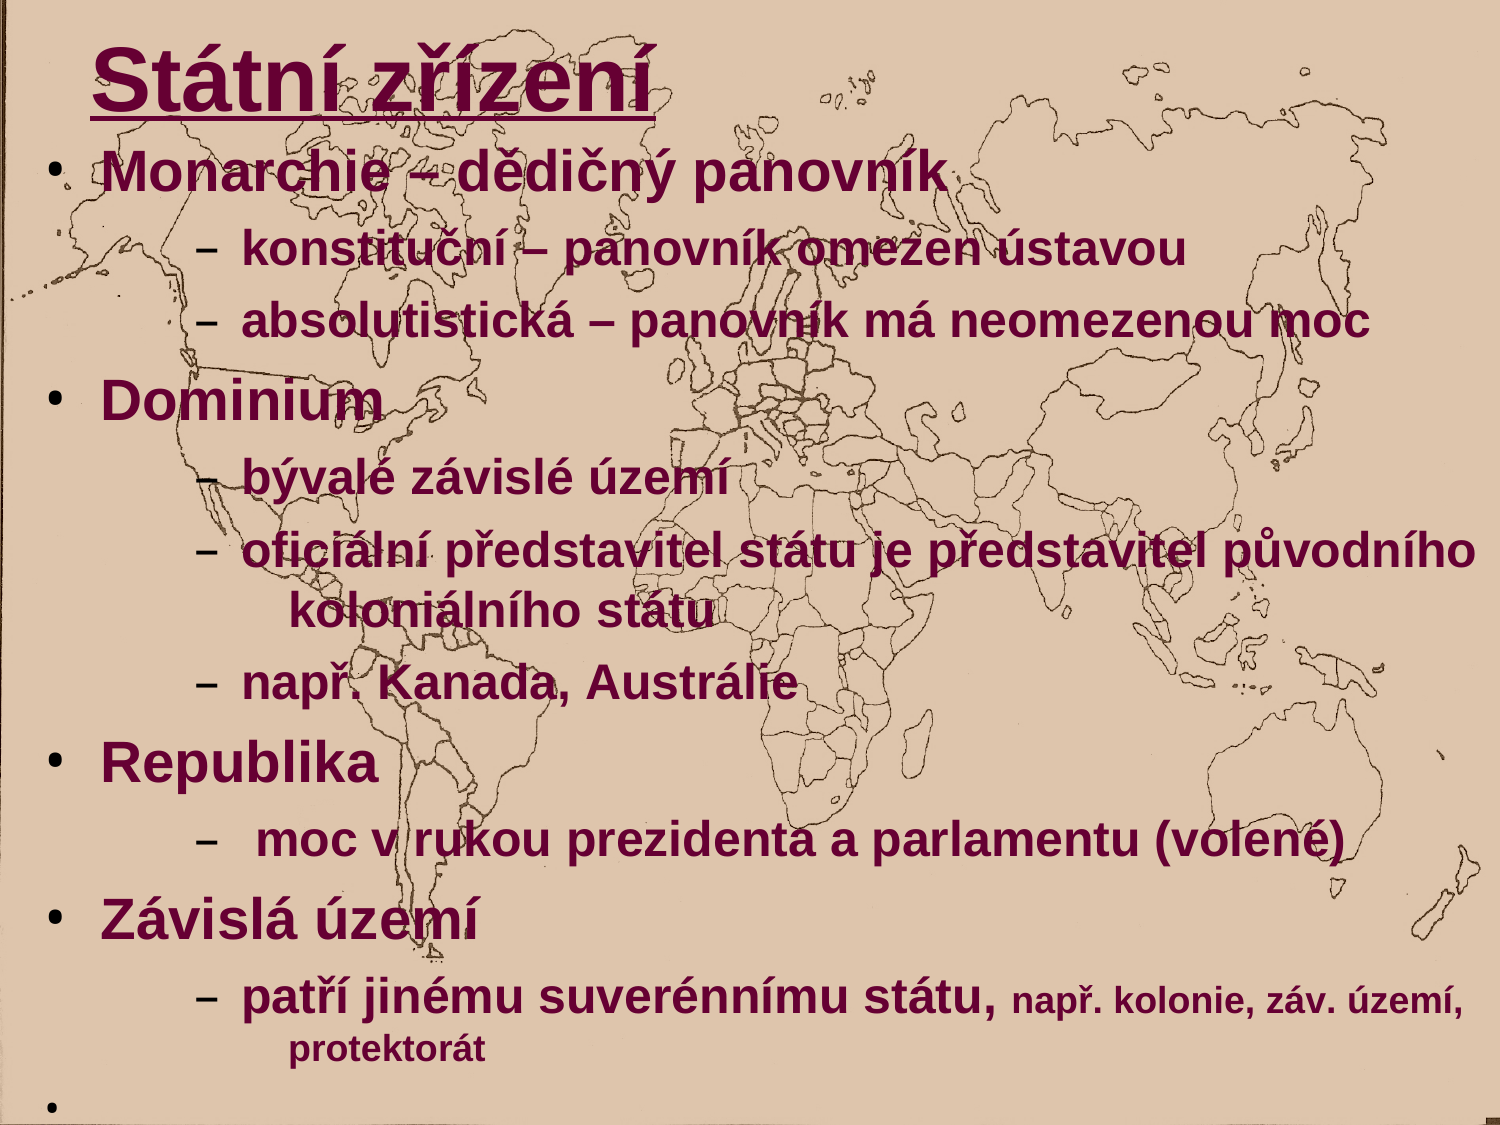

# Státní zřízení
Monarchie – dědičný panovník
konstituční – panovník omezen ústavou
absolutistická – panovník má neomezenou moc
Dominium
bývalé závislé území
oficiální představitel státu je představitel původního koloniálního státu
např. Kanada, Austrálie
Republika
 moc v rukou prezidenta a parlamentu (volené)
Závislá území
patří jinému suverénnímu státu, např. kolonie, záv. území, protektorát